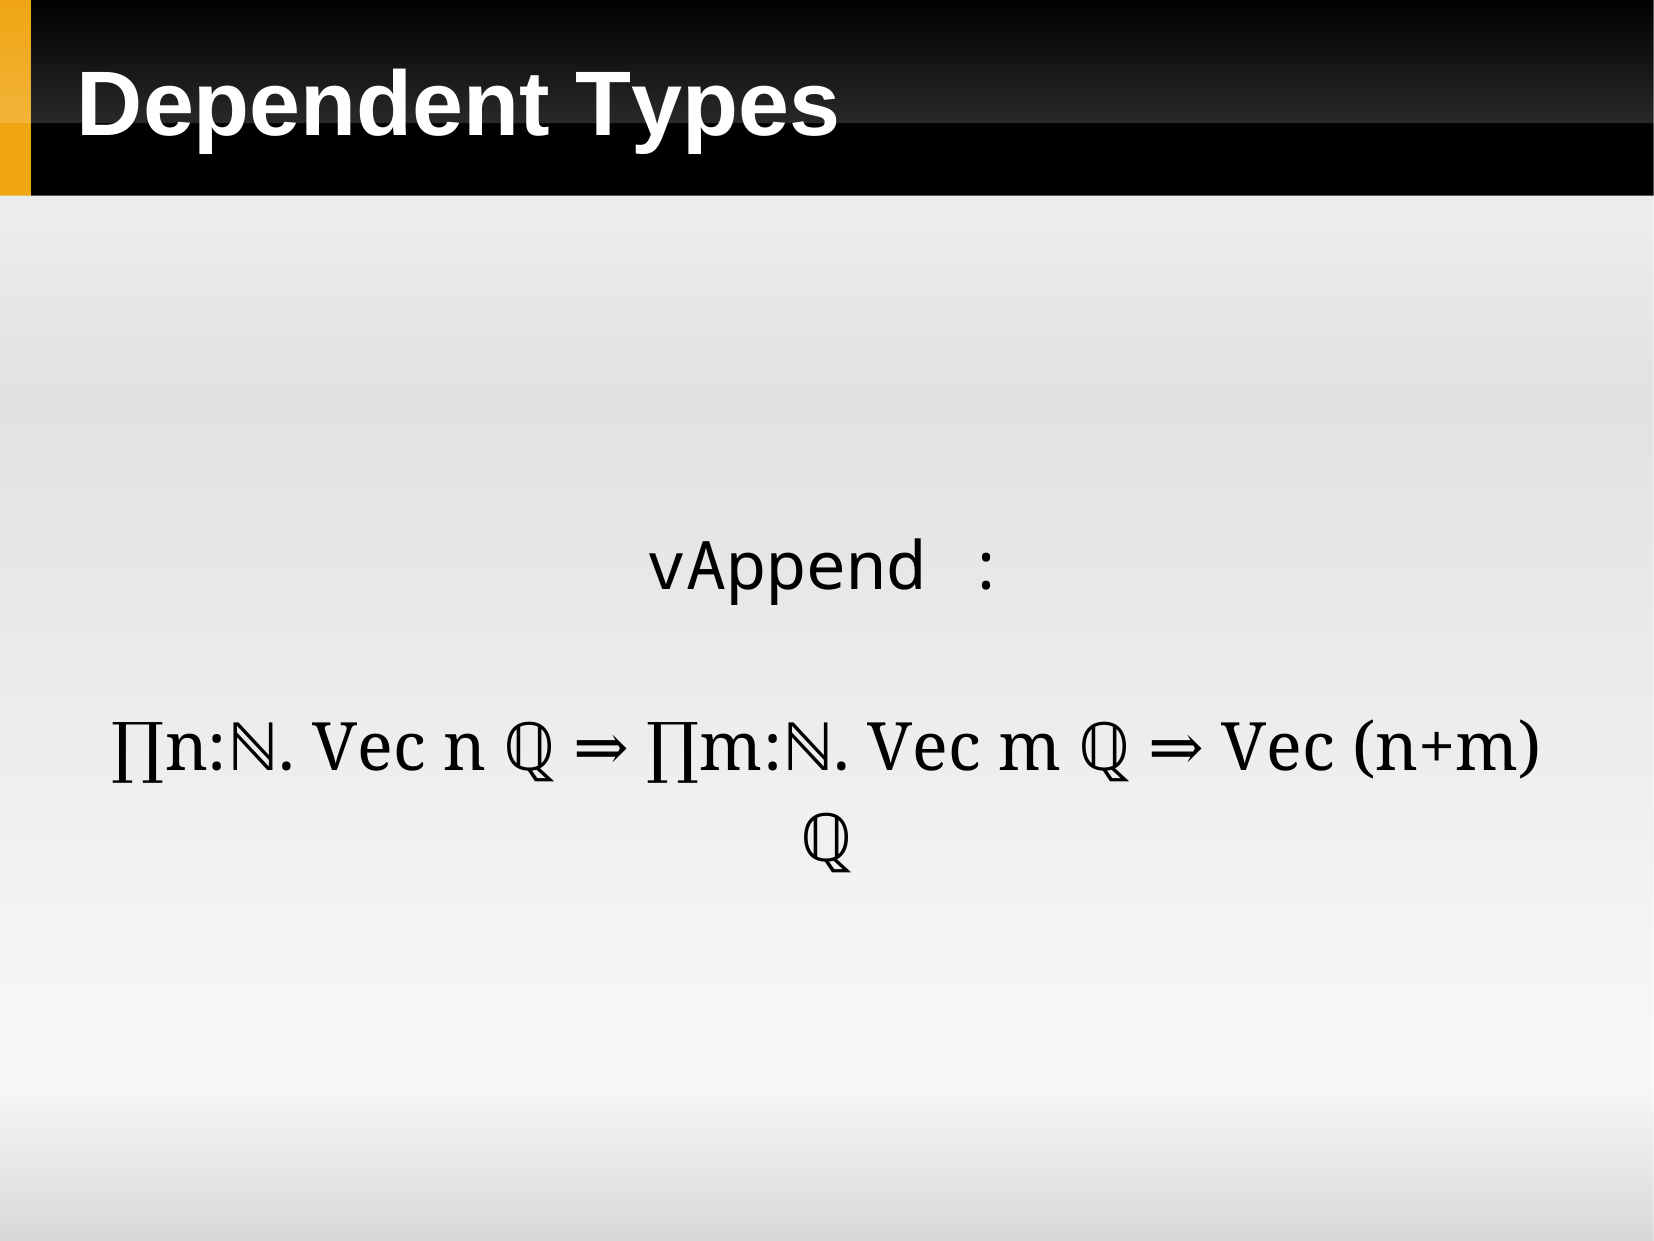

# Dependent Types
vAppend :
∏n:ℕ. Vec n ℚ ⇒ ∏m:ℕ. Vec m ℚ ⇒ Vec (n+m) ℚ